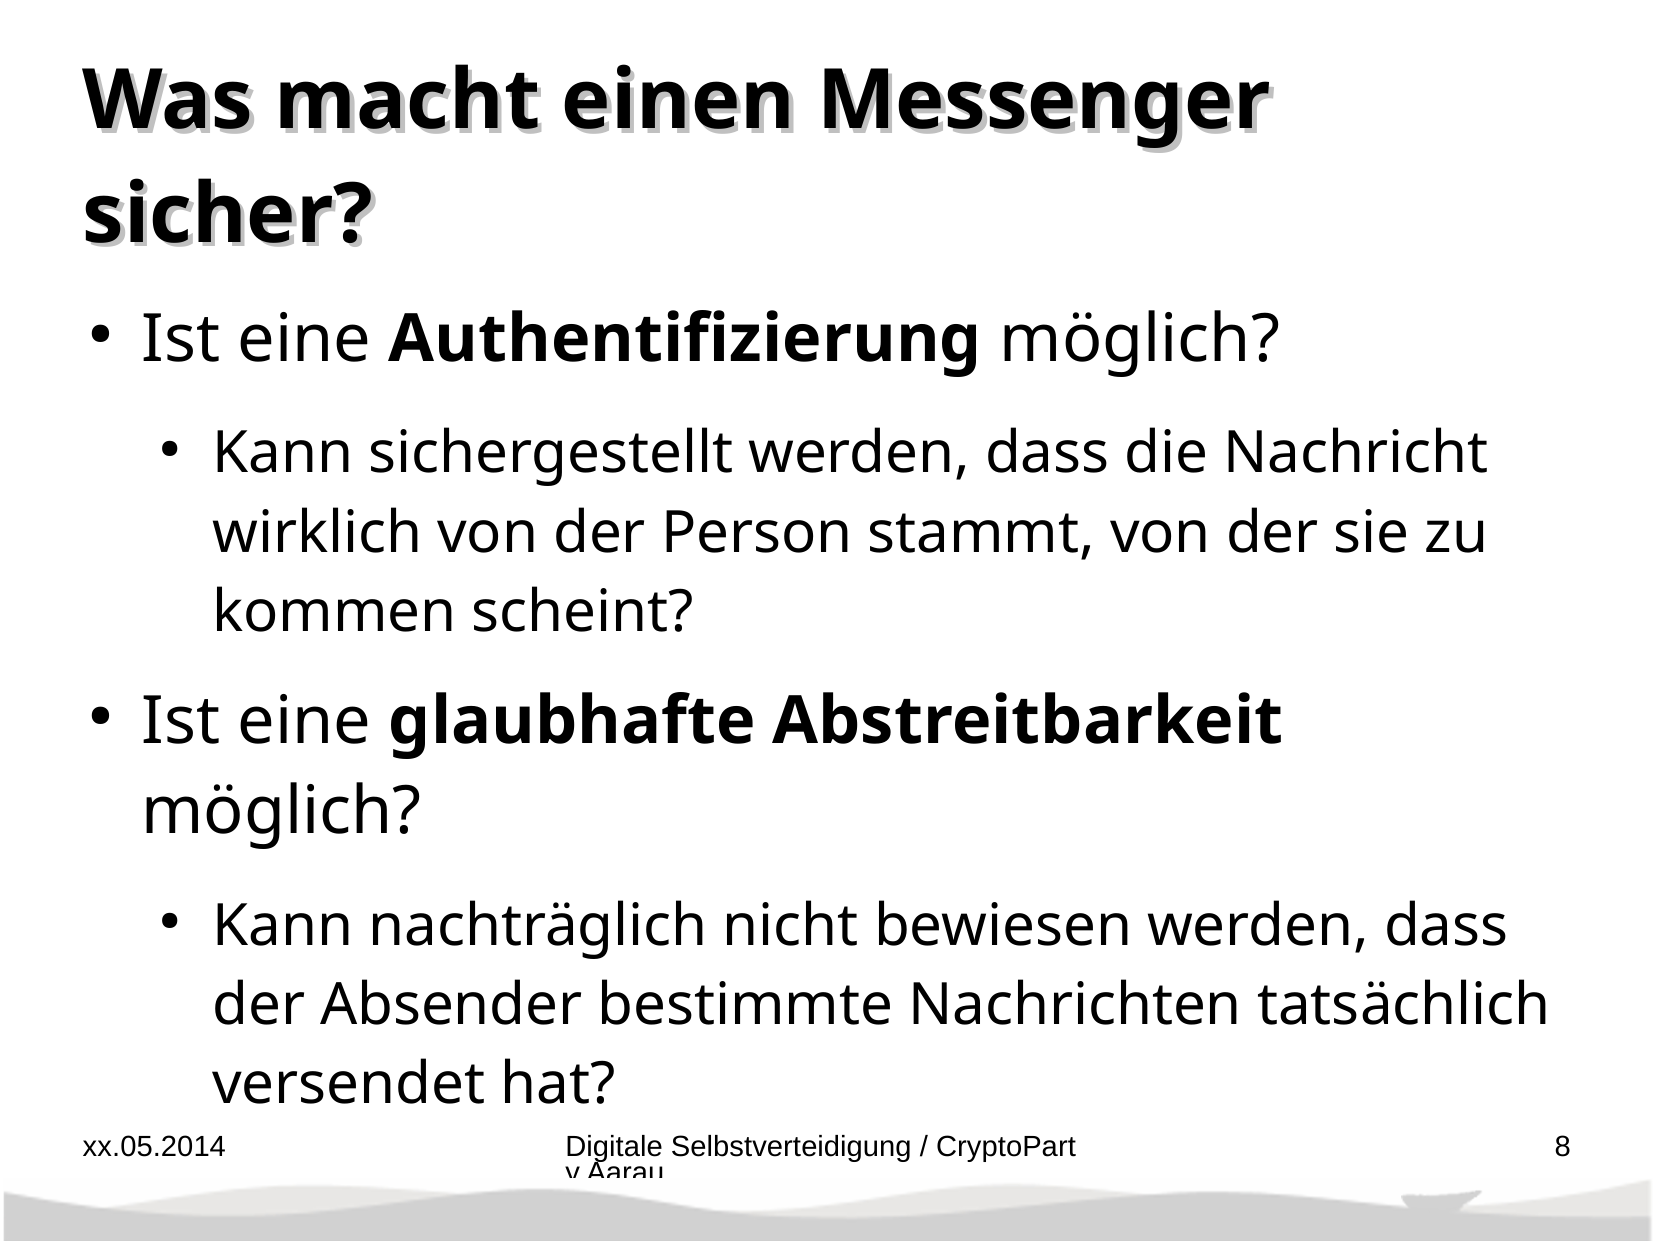

# Was macht einen Messenger sicher?
Ist eine Authentifizierung möglich?
Kann sichergestellt werden, dass die Nachricht wirklich von der Person stammt, von der sie zu kommen scheint?
Ist eine glaubhafte Abstreitbarkeit möglich?
Kann nachträglich nicht bewiesen werden, dass der Absender bestimmte Nachrichten tatsächlich versendet hat?
xx.05.2014
Digitale Selbstverteidigung / CryptoParty Aarau
8